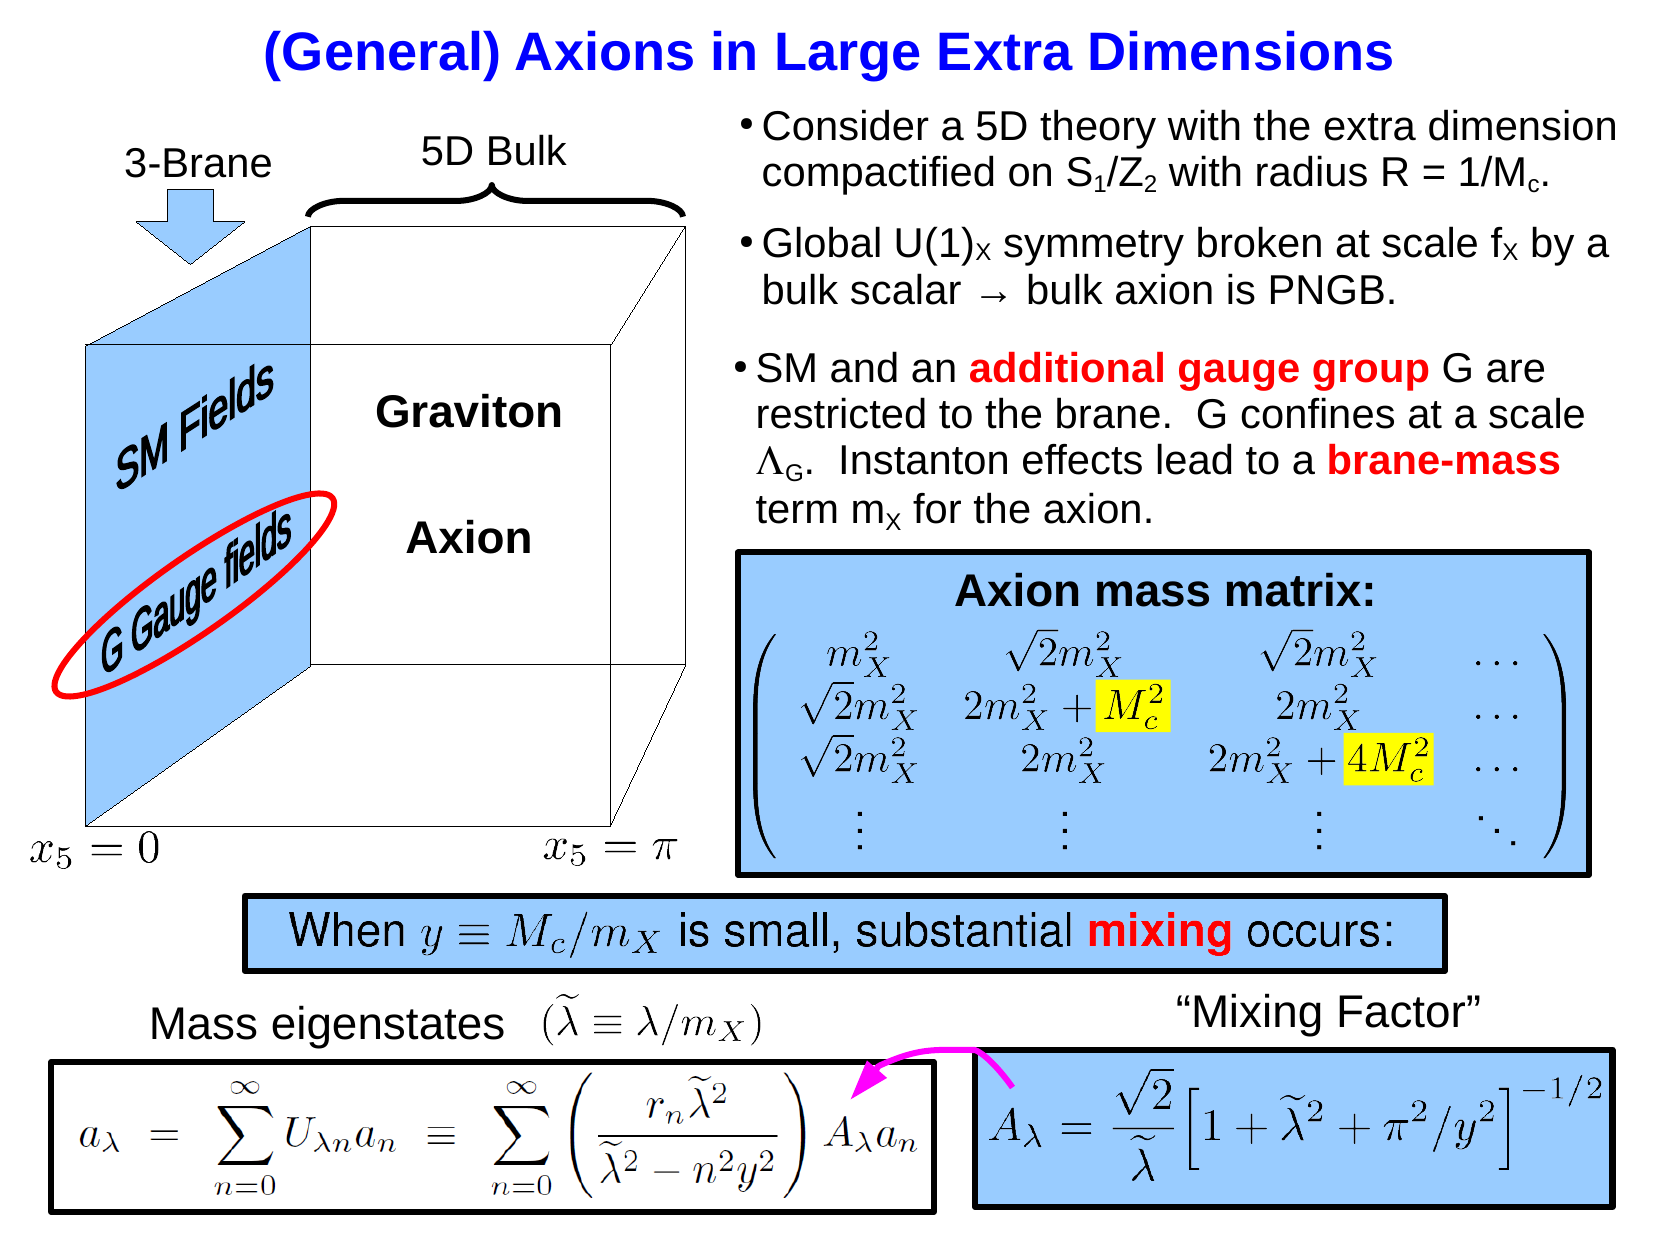

(General) Axions in Large Extra Dimensions
Consider a 5D theory with the extra dimension compactified on S1/Z2 with radius R = 1/Mc.
5D Bulk
3-Brane
Global U(1)X symmetry broken at scale fX by a bulk scalar → bulk axion is PNGB.
SM and an additional gauge group G are restricted to the brane. G confines at a scale LG. Instanton effects lead to a brane-mass term mX for the axion.
SM Fields
Graviton
G Gauge fields
Axion
Axion mass matrix:
“Mixing Factor”
Mass eigenstates